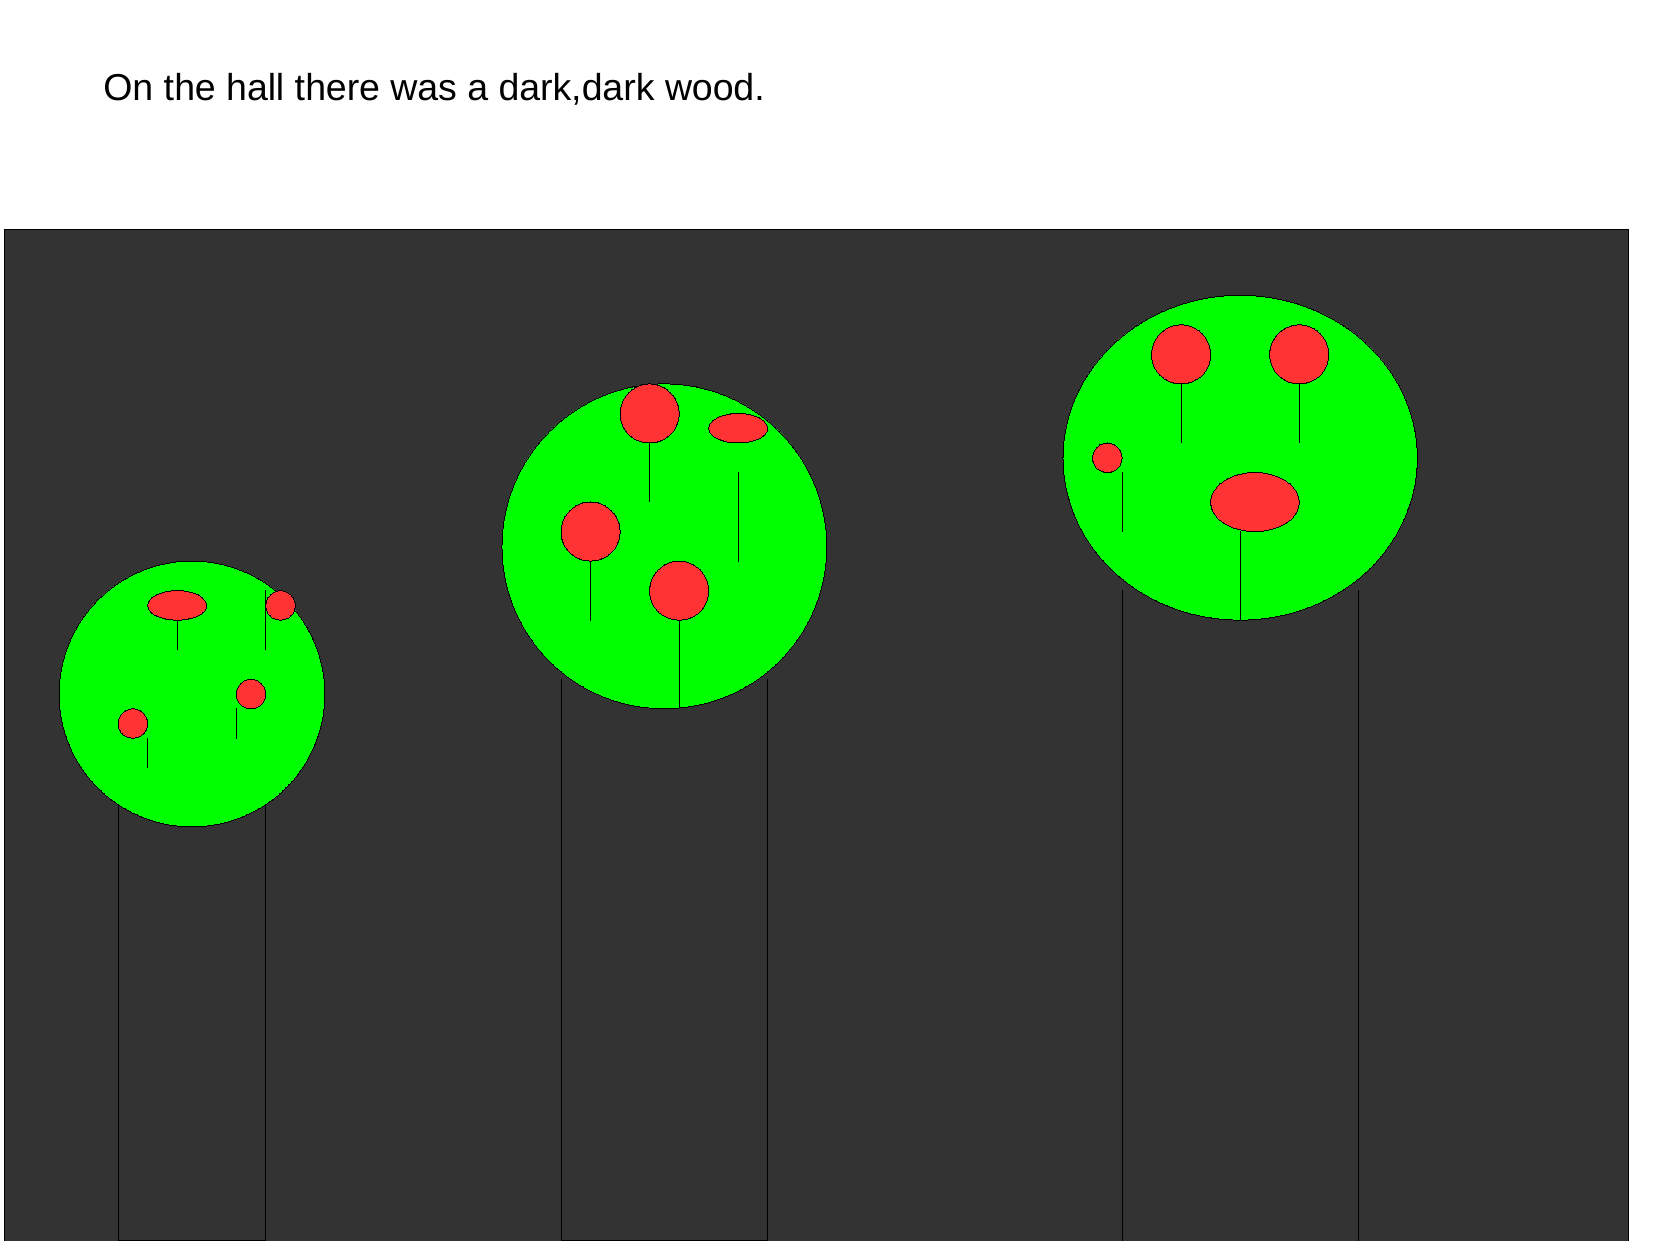

On the hall there was a dark,dark wood.